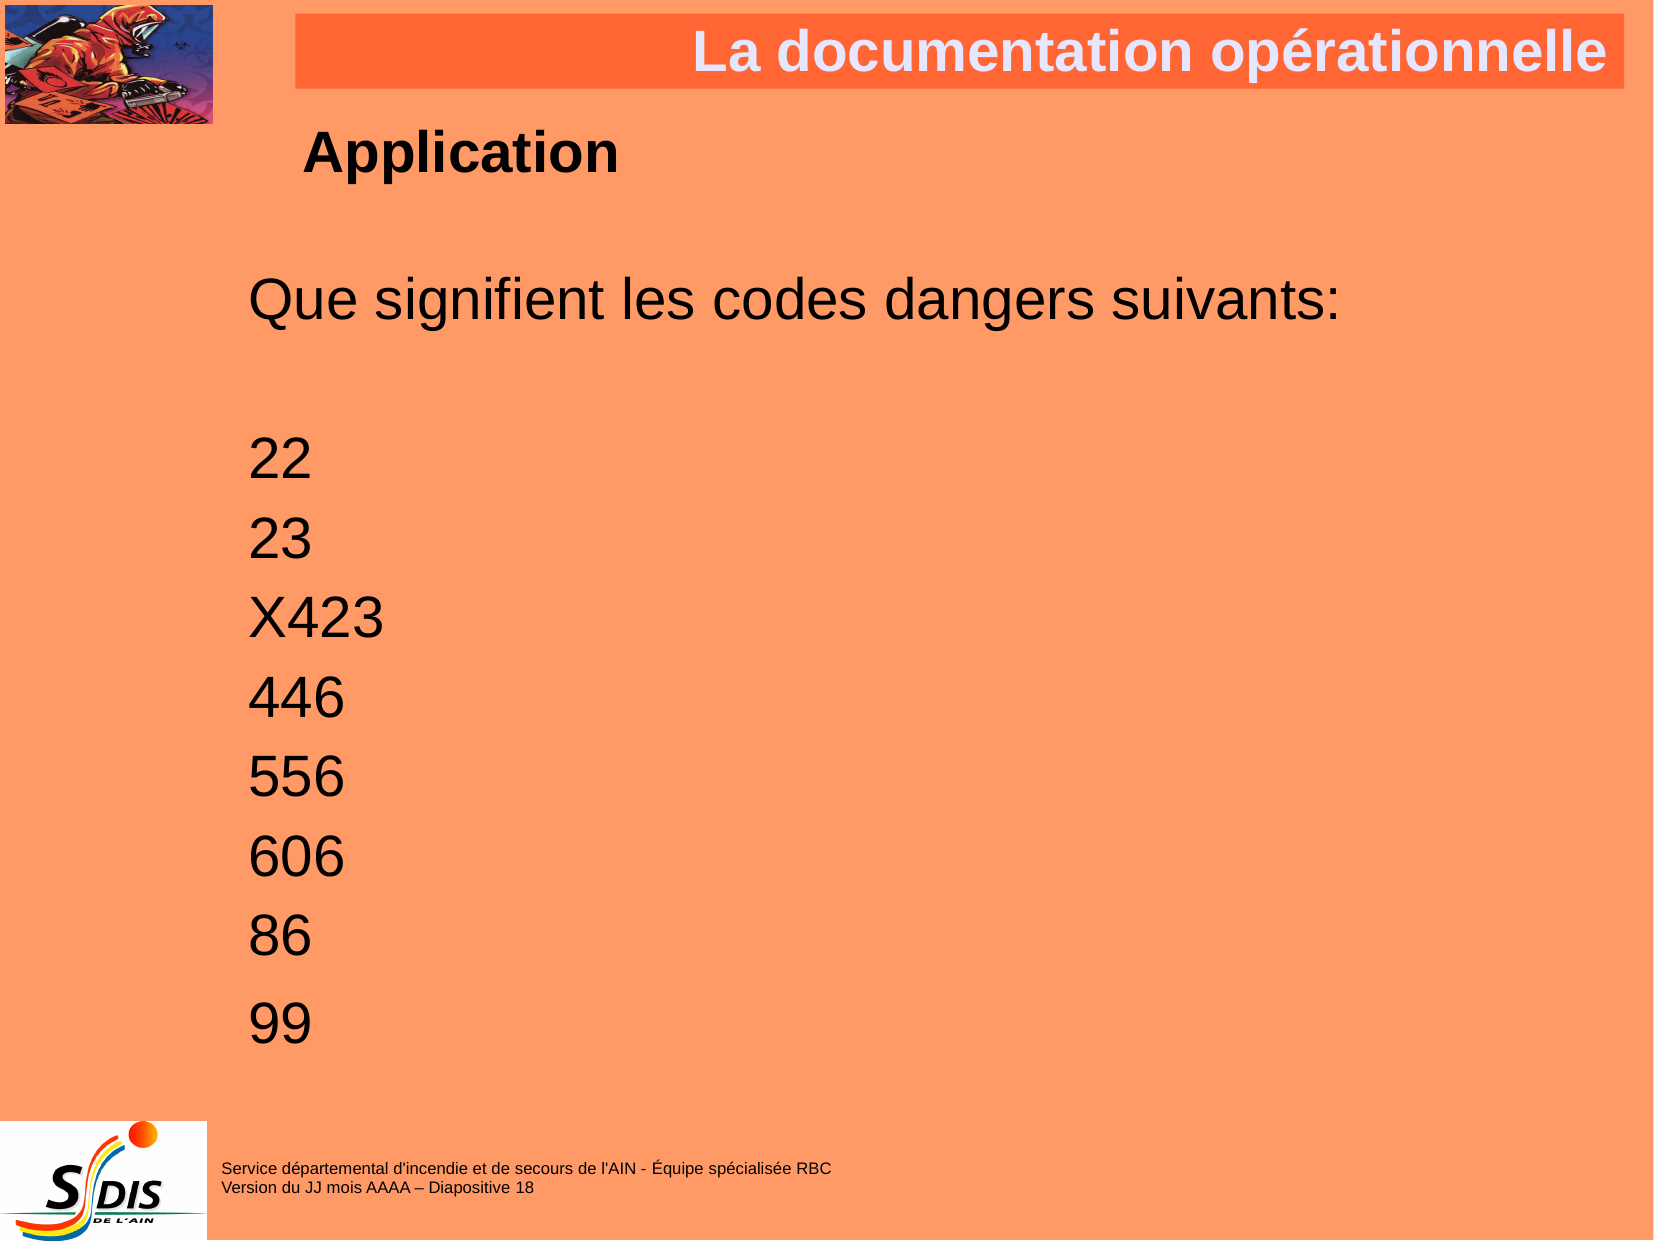

La documentation opérationnelle
Application
# Que signifient les codes dangers suivants:
22
23
X423
446
556
606
86
99